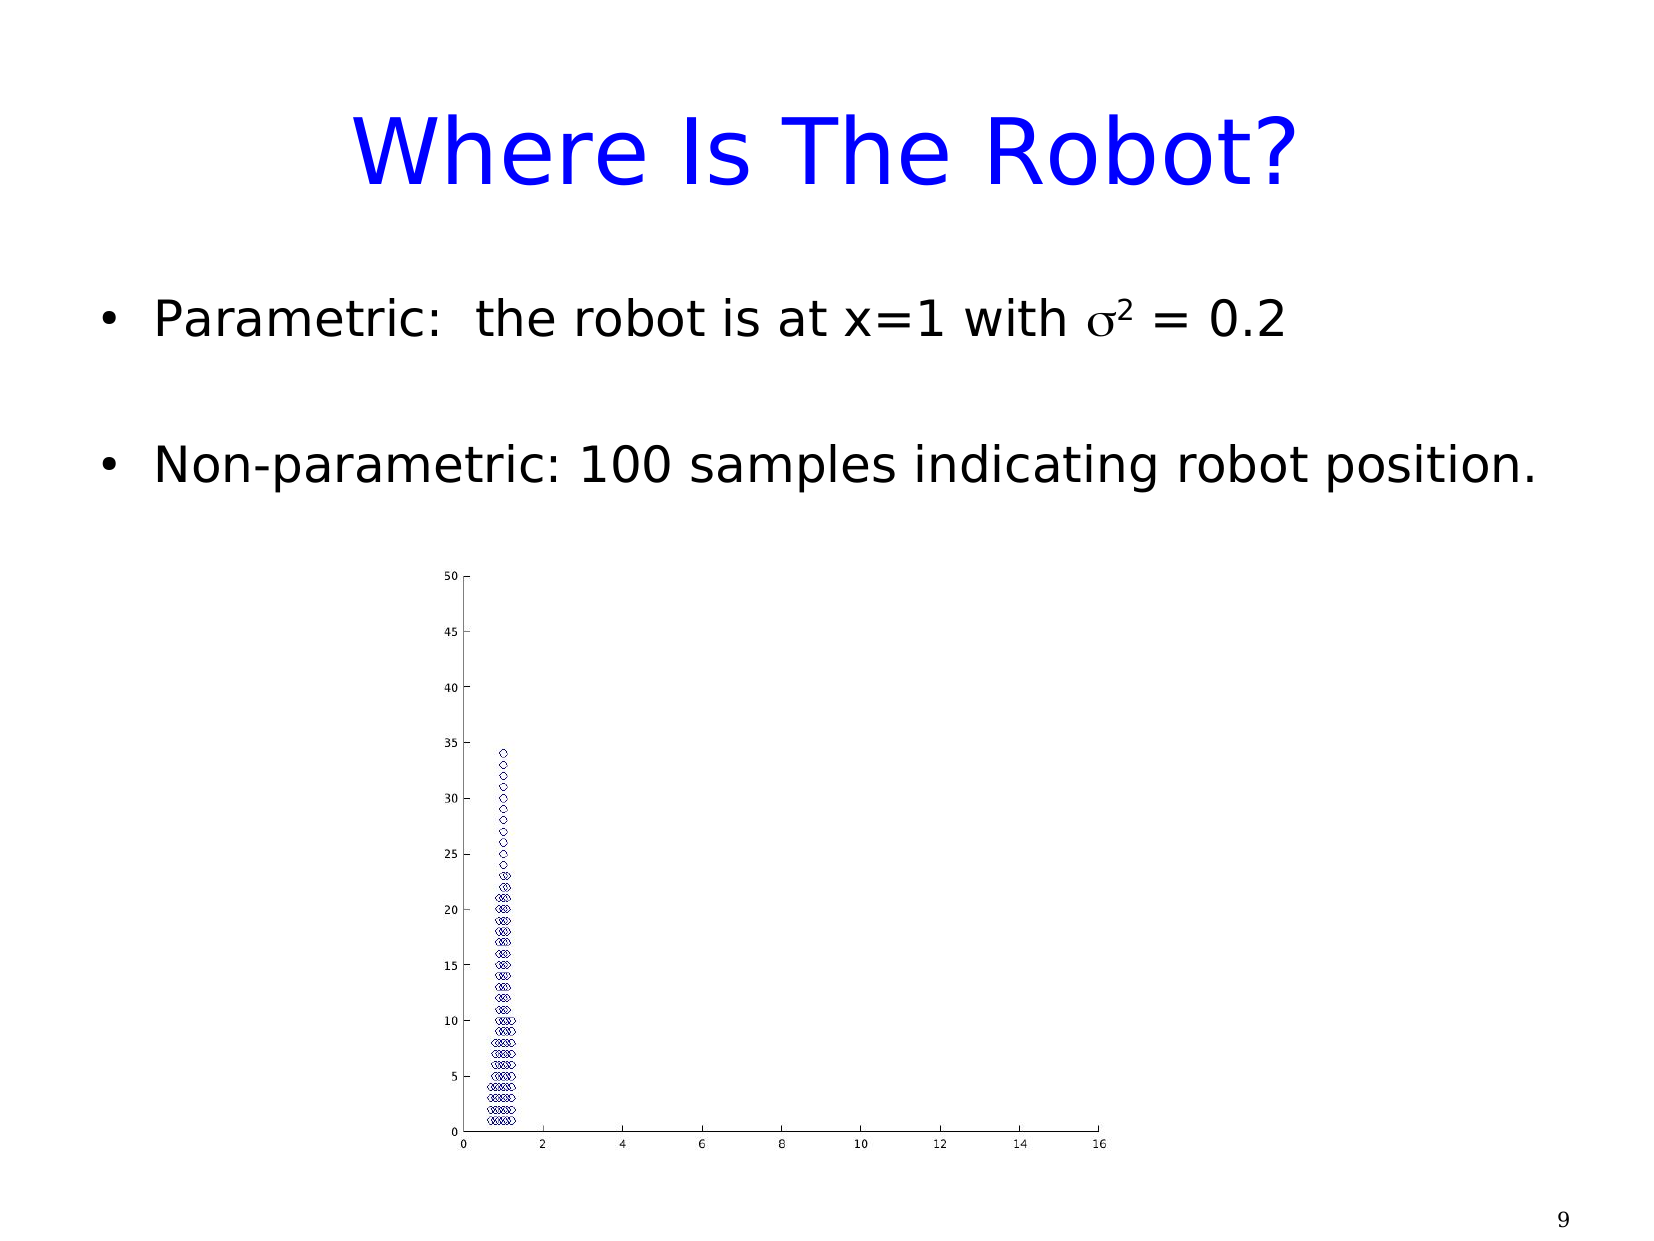

# Where Is The Robot?
Parametric: the robot is at x=1 with s2 = 0.2
Non-parametric: 100 samples indicating robot position.
9